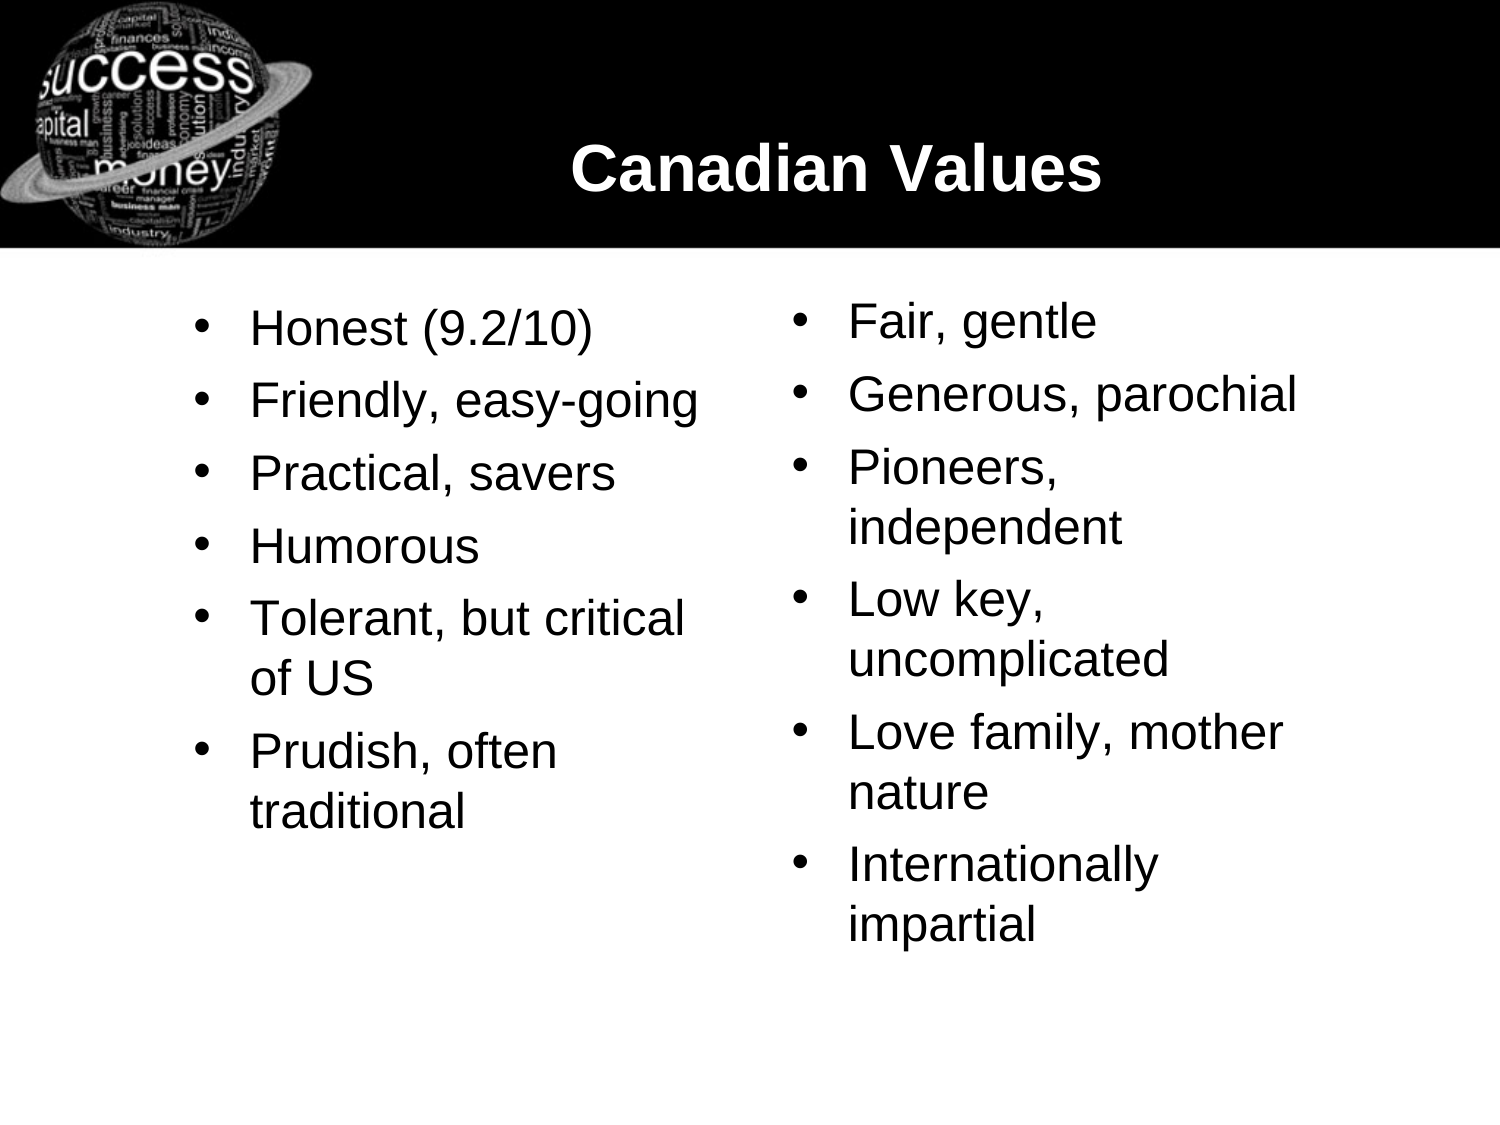

# Canadian Values
Fair, gentle
Generous, parochial
Pioneers, independent
Low key, uncomplicated
Love family, mother nature
Internationally impartial
Honest (9.2/10)
Friendly, easy-going
Practical, savers
Humorous
Tolerant, but critical of US
Prudish, often traditional